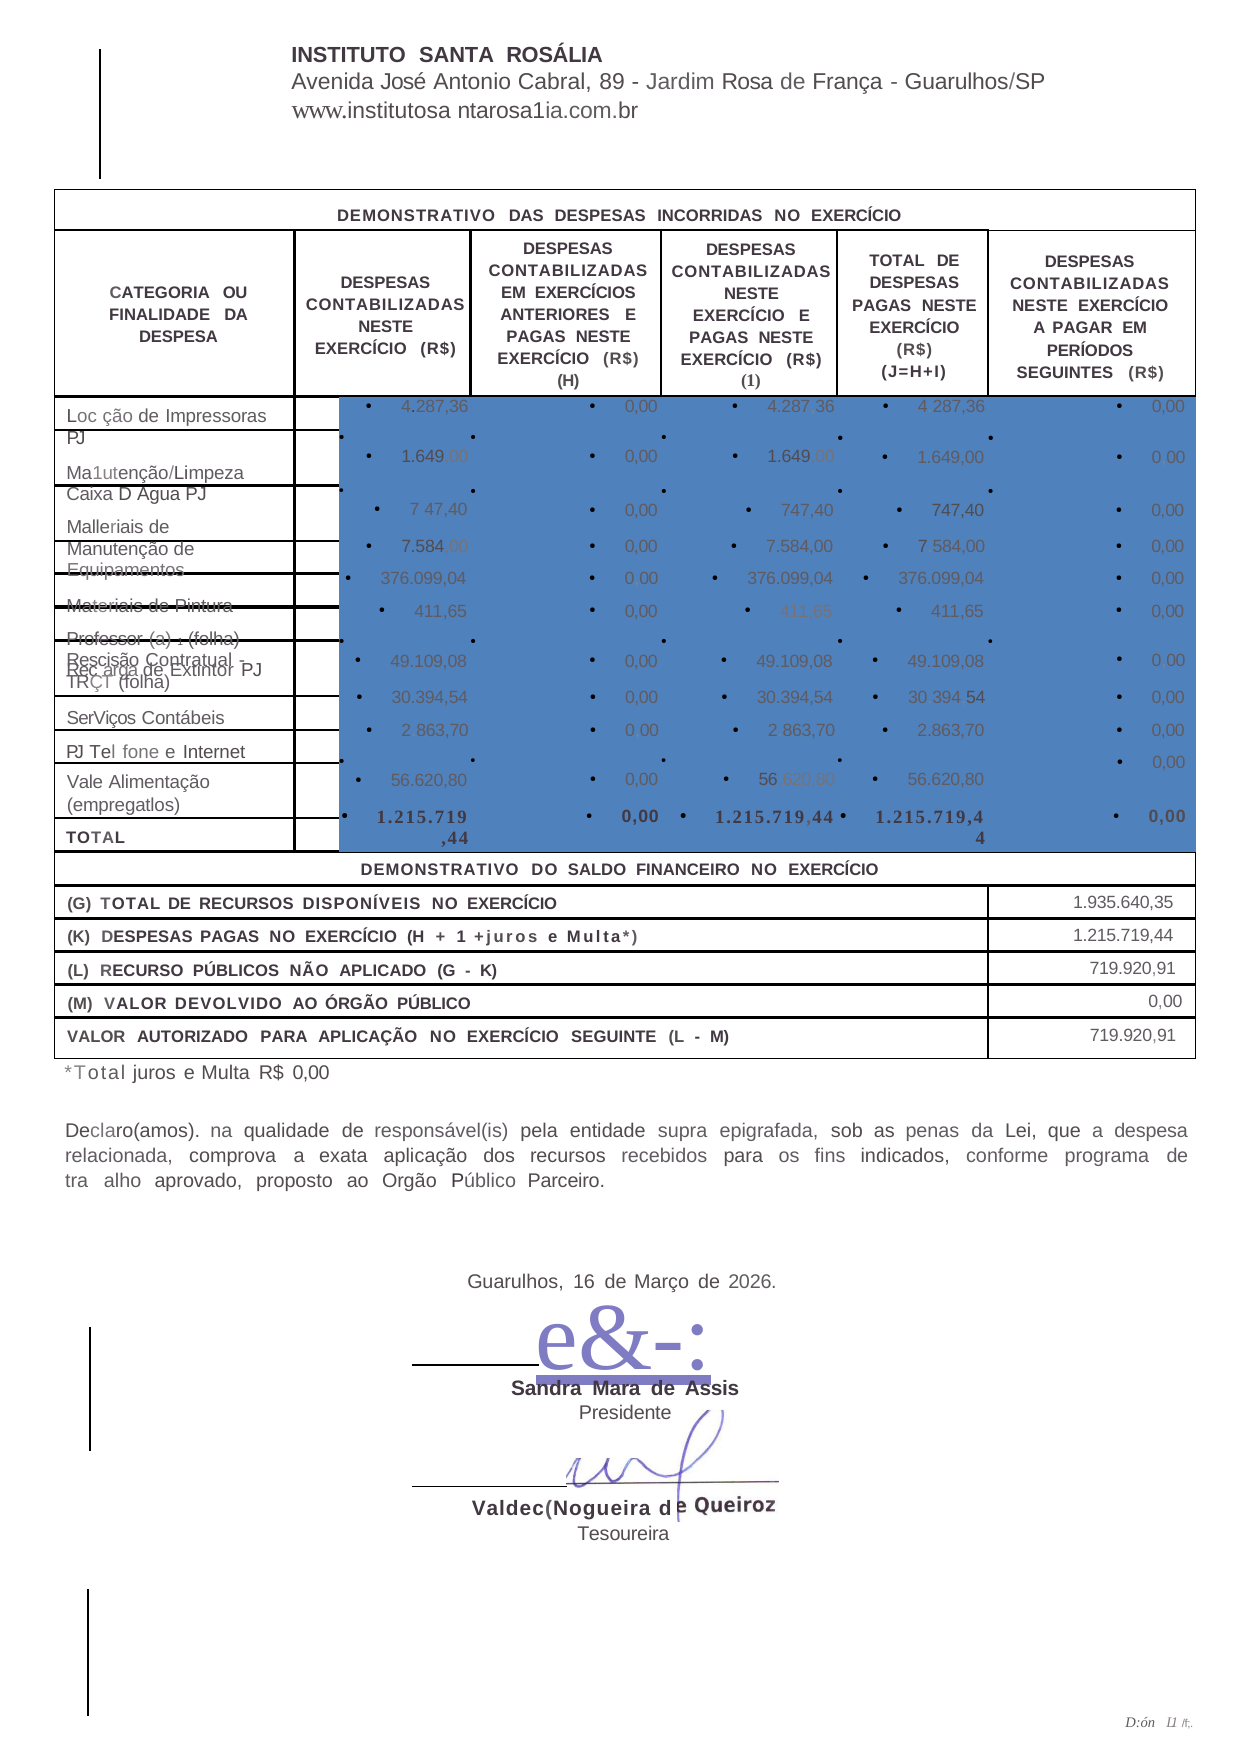

INSTITUTO SANTA ROSÁLIA
Avenida José Antonio Cabral, 89 - Jardim Rosa de França - Guarulhos/SP
www.institutosa ntarosa1ia.com.br
DEMONSTRATIVO DAS DESPESAS INCORRIDAS NO EXERCÍCIO
DESPESAS CONTABILIZADAS EM EXERCÍCIOS ANTERIORES E PAGAS NESTE EXERCÍCIO (R$) (H)
DESPESAS CONTABILIZADAS NESTE
EXERCÍCIO E PAGAS NESTE
EXERCÍCIO (R$)
(1)
TOTAL DE DESPESAS PAGAS NESTE EXERCÍCIO (R$)
(J=H+I)
DESPESAS CONTABILIZADAS NESTE EXERCÍCIO A PAGAR EM PERÍODOS SEGUINTES (R$)
DESPESAS CONTABILIZADAS NESTE
EXERCÍCIO (R$)
CATEGORIA OU FINALIDADE DA DESPESA
Loc ção de Impressoras PJ
Ma1utenção/Limpeza Caixa D Agua PJ
Malleriais de Manutenção de Equipamentos
Materiais de Pintura Professor (a) 1 (folha)
Rec arga de Extintor PJ
| 4.287,36 | 0,00 | 4.287,36 | 4.287,36 | 0,00 |
| --- | --- | --- | --- | --- |
| 1.649,00 | 0,00 | 1.649,00 | 1.649,00 | 0,00 |
| 7 47,40 | 0,00 | 747,40 | 747,40 | 0,00 |
| 7.584,00 | 0,00 | 7.584,00 | 7.584,00 | 0,00 |
| 376.099,04 | 0,00 | 376.099,04 | 376.099,04 | 0,00 |
| 411,65 | 0,00 | 411,65 | 411,65 | 0,00 |
| 49.109,08 | 0,00 | 49.109,08 | 49.109,08 | 0,00 |
| 30.394,54 | 0,00 | 30.394,54 | 30.394,54 | 0,00 |
| 2.863,70 | 0,00 | 2.863,70 | 2.863,70 | 0,00 |
| 56.620,80 | 0,00 | 56.620,80 | 56.620,80 | 0,00 |
| 1.215.719,44 | 0,00 | 1.215.719,44 | 1.215.719,44 | 0,00 |
1
Rescisão Contratual - TRÇT (folha)
SerViços Contábeis PJ Tel fone e Internet
Vale Alimentação (empregatlos)
TOTAL
DEMONSTRATIVO DO SALDO FINANCEIRO NO EXERCÍCIO
1.935.640,35
(G) TOTAL DE RECURSOS DISPONÍVEIS NO EXERCÍCIO
1.215.719,44
(K) DESPESAS PAGAS NO EXERCÍCIO (H + 1 +juros e Multa*)
719.920,91
(L) RECURSO PÚBLICOS NÃO APLICADO (G - K)
0,00
(M) VALOR DEVOLVIDO AO ÓRGÃO PÚBLICO
719.920,91
VALOR AUTORIZADO PARA APLICAÇÃO NO EXERCÍCIO SEGUINTE (L - M)
*Total juros e Multa R$ 0,00
Declaro(amos). na qualidade de responsável(is) pela entidade supra epigrafada, sob as penas da Lei, que a despesa relacionada, comprova a exata aplicação dos recursos recebidos para os fins indicados, conforme programa de tra alho aprovado, proposto ao Orgão Público Parceiro.
Guarulhos, 16 de Março de 2026.
e&-:
Sandra Mara de Assis
Presidente
Valdec(Nogueira d
Tesoureira
D:ón L1 /f;.